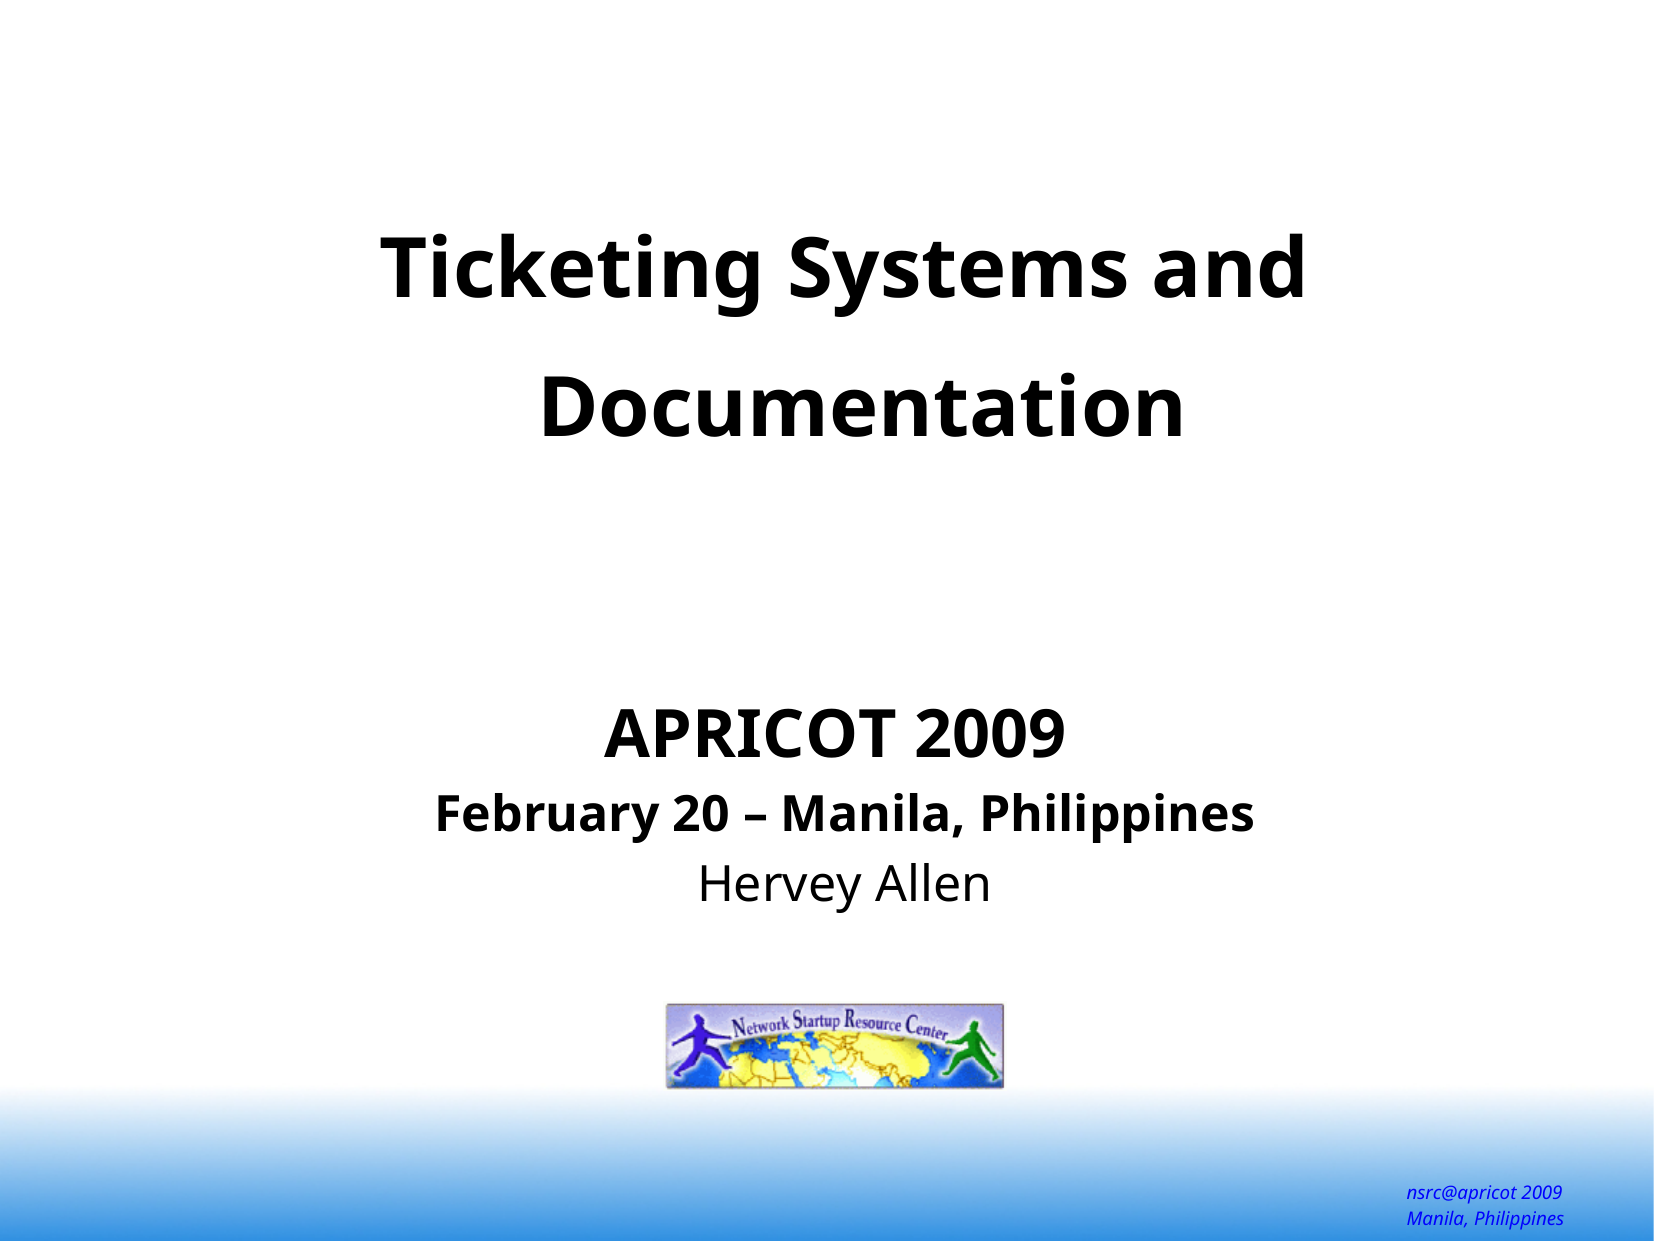

# Ticketing Systems and Documentation
APRICOT 2009
February 20 – Manila, Philippines
Hervey Allen